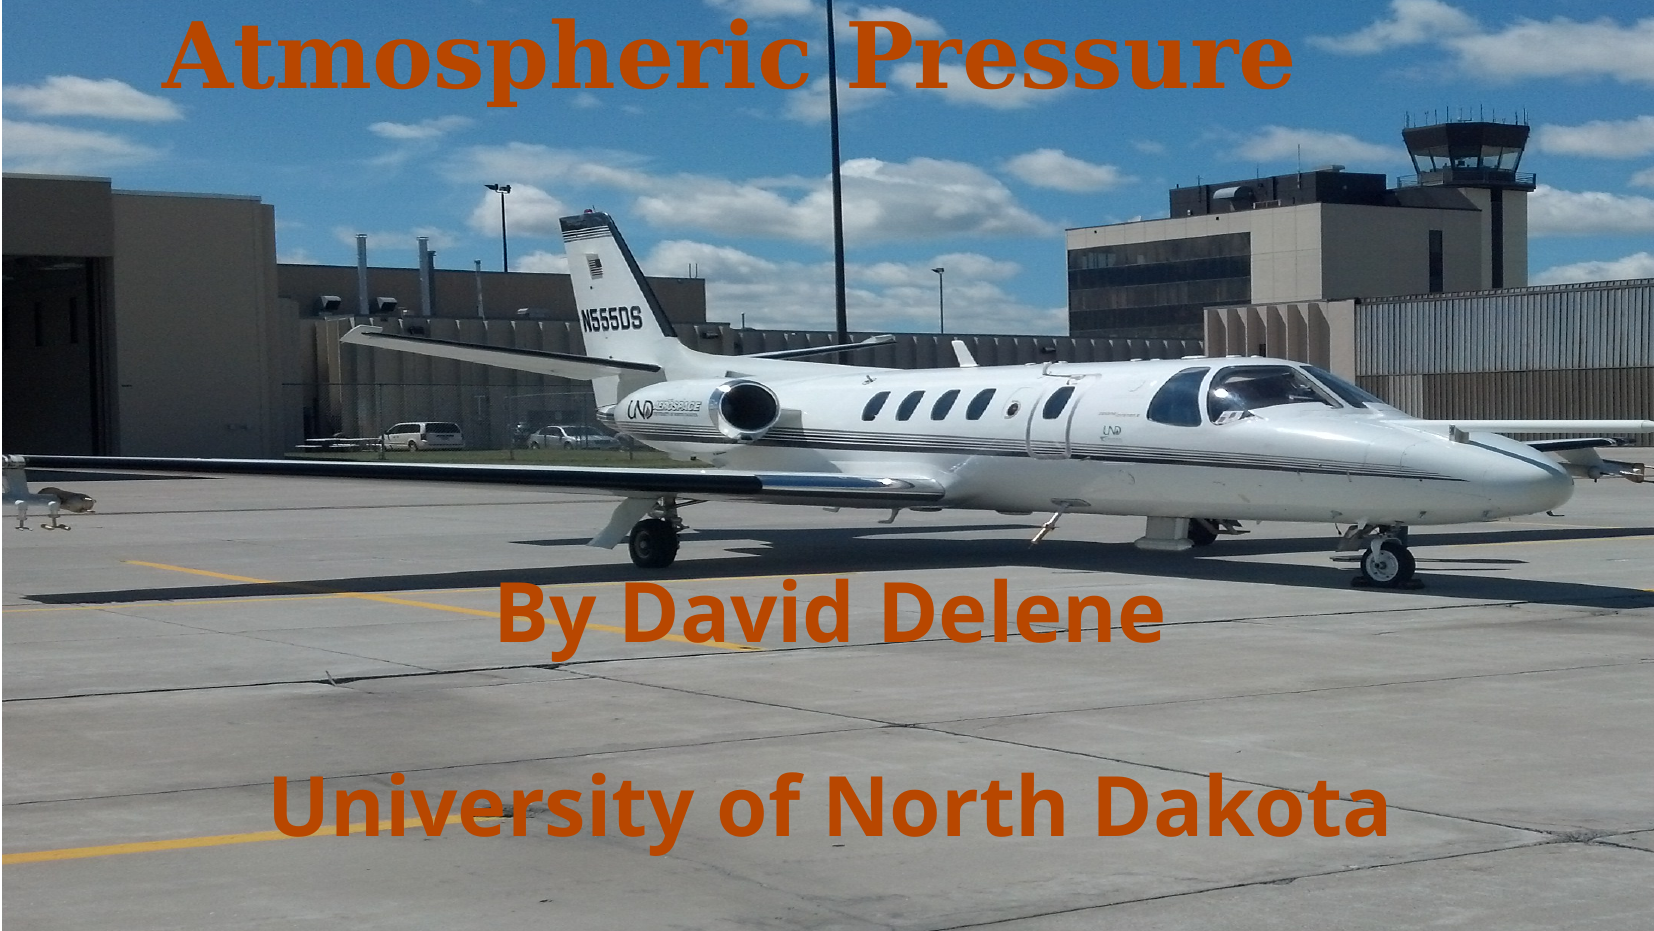

Atmospheric Pressure
By David Delene
University of North Dakota